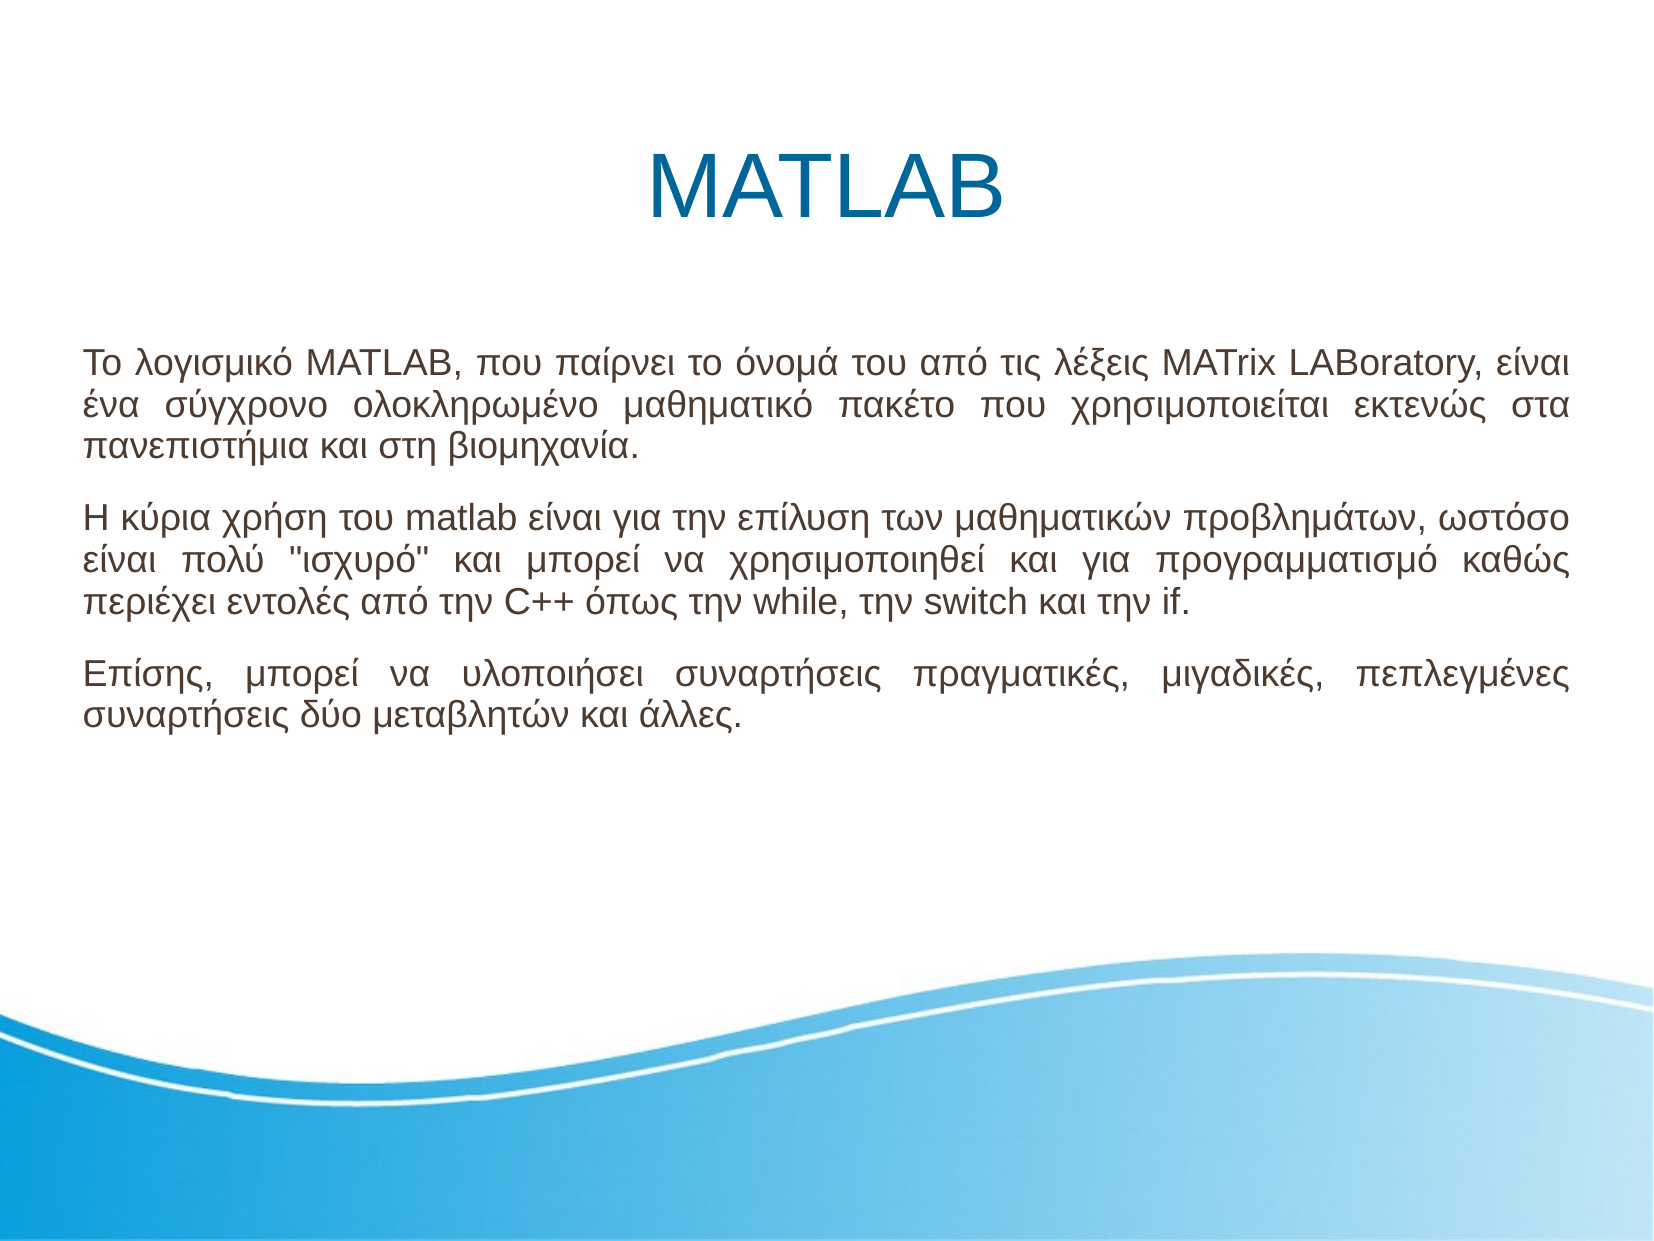

# MATLAB
Το λογισμικό MATLAB, που παίρνει το όνομά του από τις λέξεις MATrix LABoratory, είναι ένα σύγχρονο ολοκληρωμένο μαθηματικό πακέτο που χρησιμοποιείται εκτενώς στα πανεπιστήμια και στη βιομηχανία.
Η κύρια χρήση του matlab είναι για την επίλυση των μαθηματικών προβλημάτων, ωστόσο είναι πολύ "ισχυρό" και μπορεί να χρησιμοποιηθεί και για προγραμματισμό καθώς περιέχει εντολές από την C++ όπως την while, την switch και την if.
Επίσης, μπορεί να υλοποιήσει συναρτήσεις πραγματικές, μιγαδικές, πεπλεγμένες συναρτήσεις δύο μεταβλητών και άλλες.